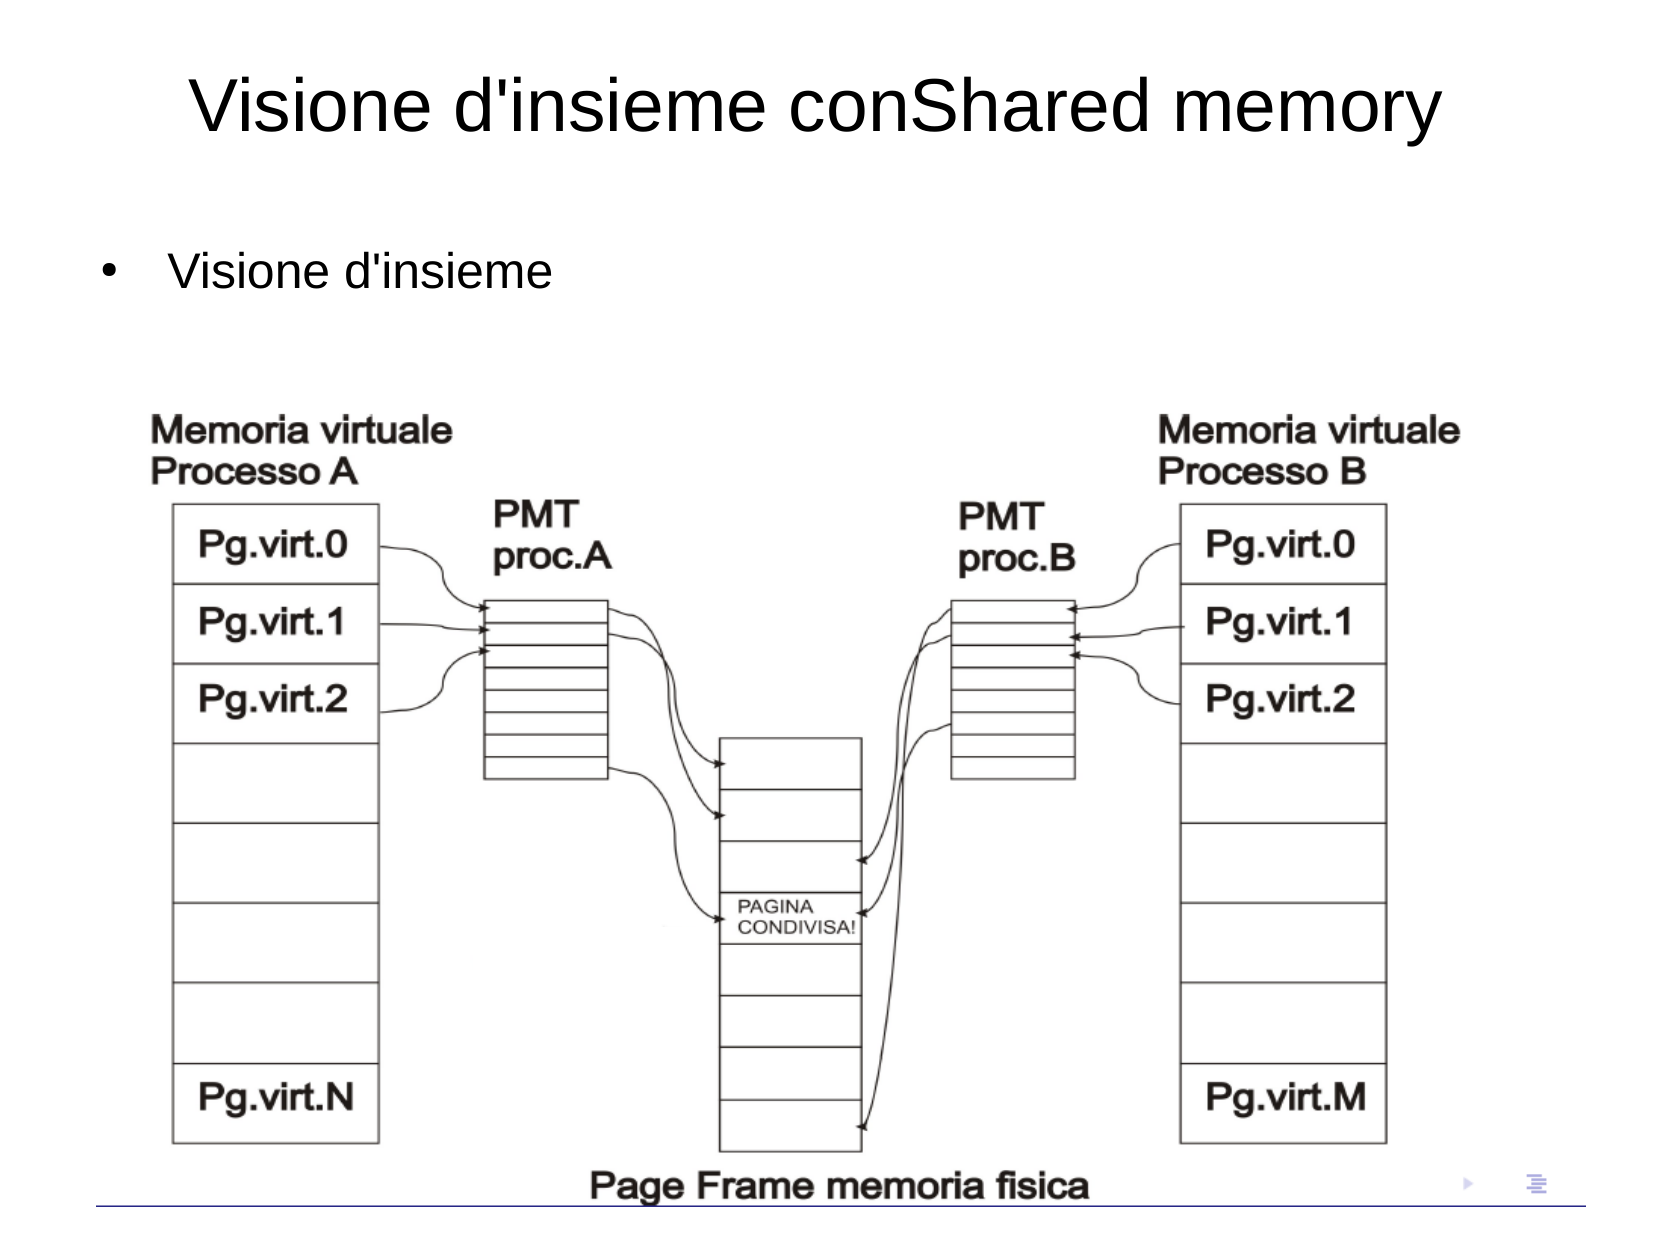

# Visione d'insieme conShared memory
 Visione d'insieme
33